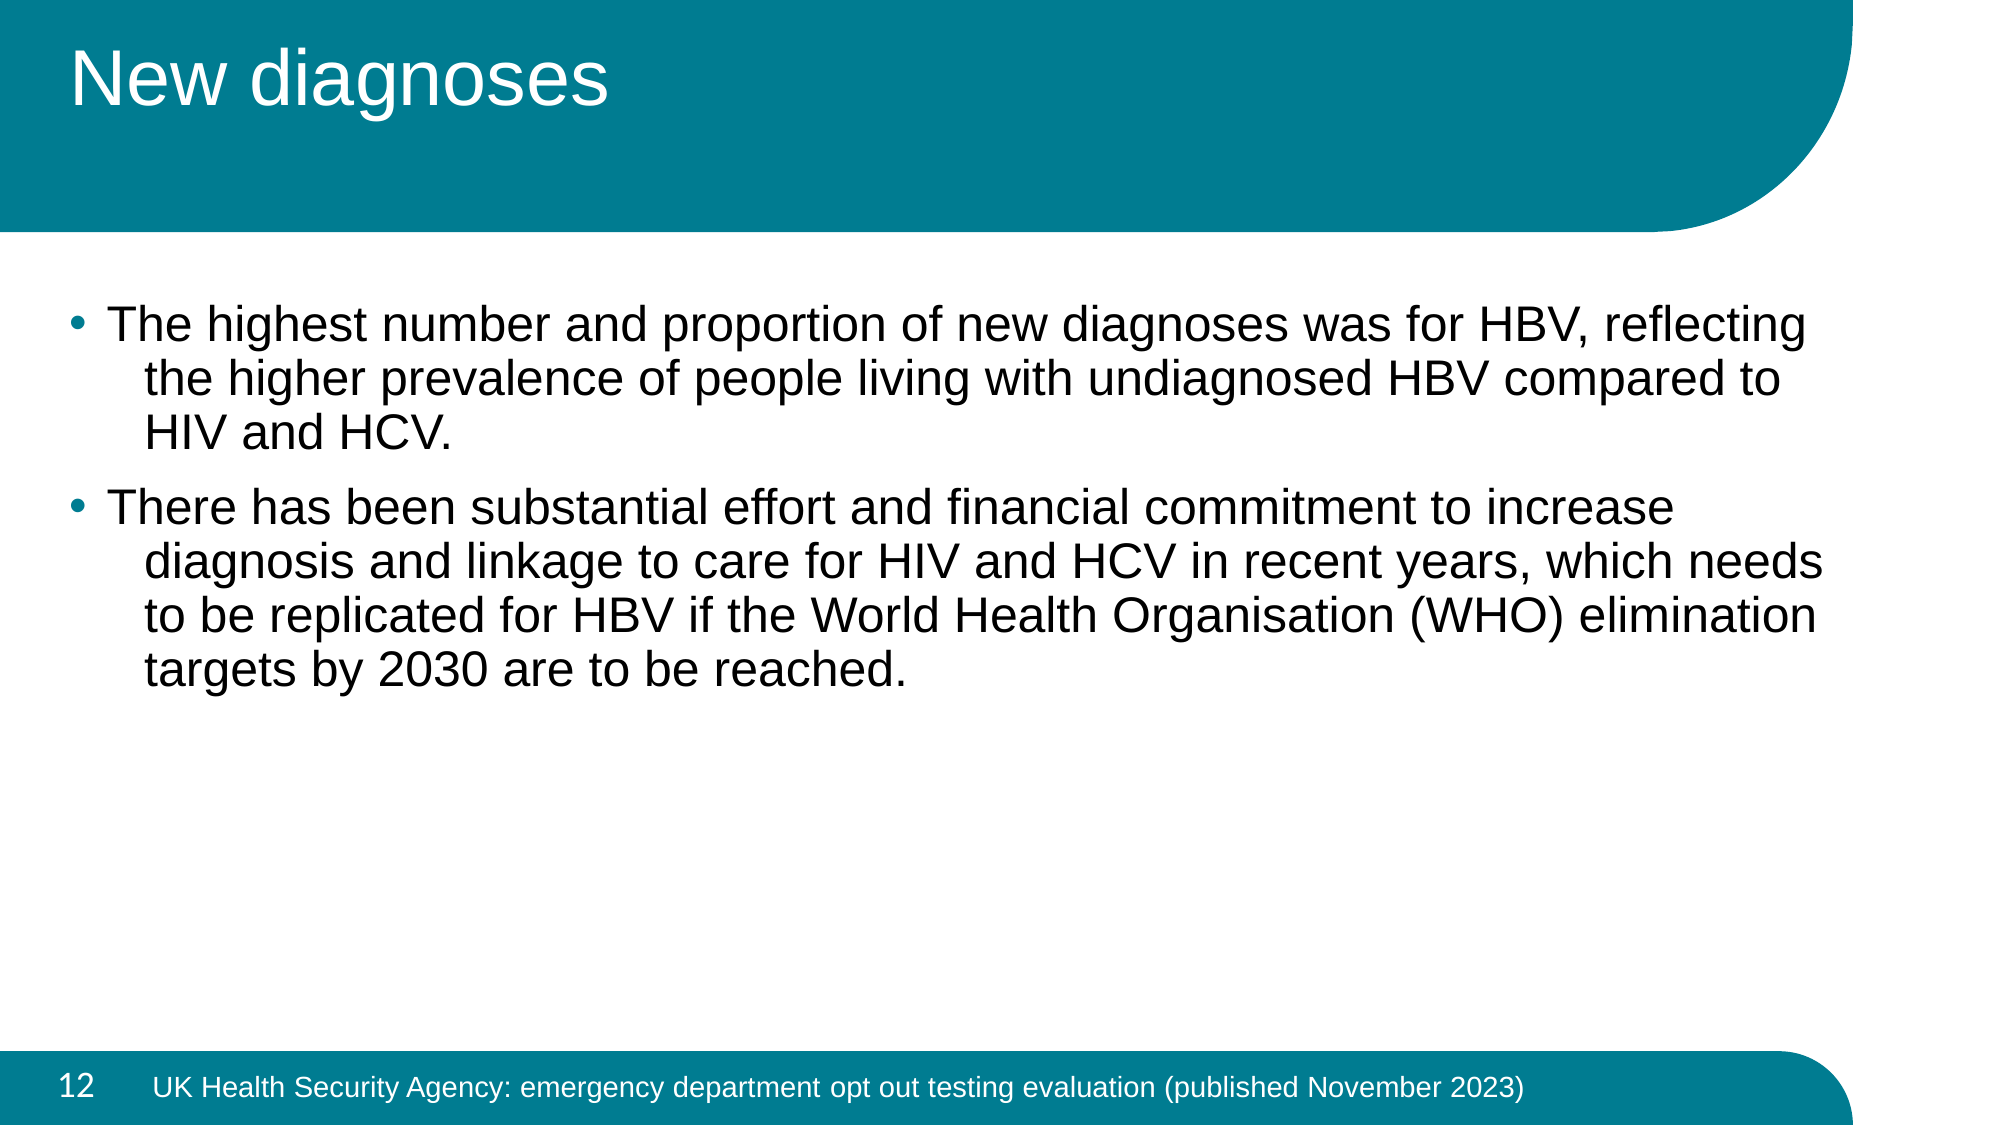

# New diagnoses
The highest number and proportion of new diagnoses was for HBV, reflecting the higher prevalence of people living with undiagnosed HBV compared to HIV and HCV.
There has been substantial effort and financial commitment to increase diagnosis and linkage to care for HIV and HCV in recent years, which needs to be replicated for HBV if the World Health Organisation (WHO) elimination targets by 2030 are to be reached.
12
UK Health Security Agency: emergency department opt out testing evaluation (published November 2023)